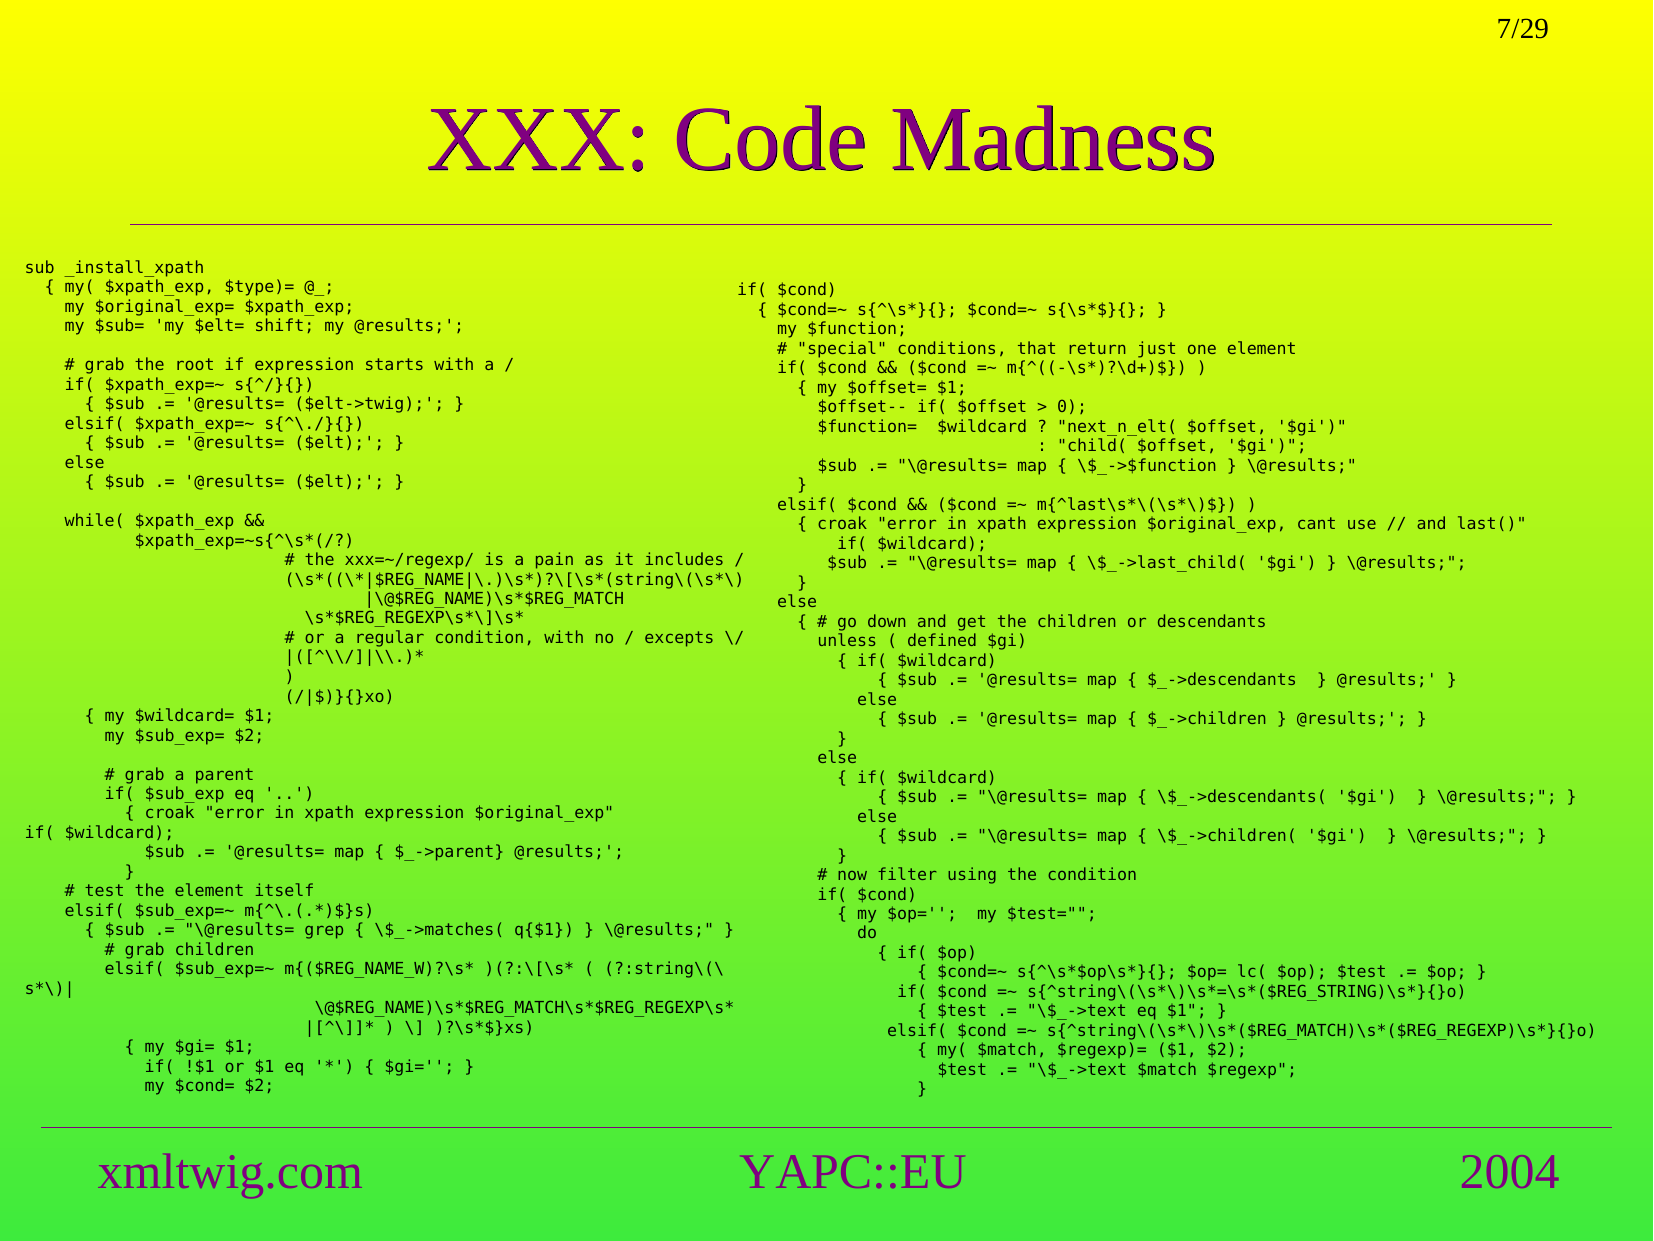

# XXX: Code Madness
sub _install_xpath
 { my( $xpath_exp, $type)= @_;
 my $original_exp= $xpath_exp;
 my $sub= 'my $elt= shift; my @results;';
 # grab the root if expression starts with a /
 if( $xpath_exp=~ s{^/}{})
 { $sub .= '@results= ($elt->twig);'; }
 elsif( $xpath_exp=~ s{^\./}{})
 { $sub .= '@results= ($elt);'; }
 else
 { $sub .= '@results= ($elt);'; }
 while( $xpath_exp &&
 $xpath_exp=~s{^\s*(/?)
 # the xxx=~/regexp/ is a pain as it includes /
 (\s*((\*|$REG_NAME|\.)\s*)?\[\s*(string\(\s*\)
 |\@$REG_NAME)\s*$REG_MATCH
 \s*$REG_REGEXP\s*\]\s*
 # or a regular condition, with no / excepts \/
 |([^\\/]|\\.)*
 )
 (/|$)}{}xo)
 { my $wildcard= $1;
 my $sub_exp= $2;
 # grab a parent
 if( $sub_exp eq '..')
 { croak "error in xpath expression $original_exp" if( $wildcard);
 $sub .= '@results= map { $_->parent} @results;';
 }
 # test the element itself
 elsif( $sub_exp=~ m{^\.(.*)$}s)
 { $sub .= "\@results= grep { \$_->matches( q{$1}) } \@results;" }
 # grab children
 elsif( $sub_exp=~ m{($REG_NAME_W)?\s* )(?:\[\s* ( (?:string\(\s*\)|
 \@$REG_NAME)\s*$REG_MATCH\s*$REG_REGEXP\s*
 |[^\]]* ) \] )?\s*$}xs)
 { my $gi= $1;
 if( !$1 or $1 eq '*') { $gi=''; }
 my $cond= $2;
if( $cond)
 { $cond=~ s{^\s*}{}; $cond=~ s{\s*$}{}; }
 my $function;
 # "special" conditions, that return just one element
 if( $cond && ($cond =~ m{^((-\s*)?\d+)$}) )
 { my $offset= $1;
 $offset-- if( $offset > 0);
 $function= $wildcard ? "next_n_elt( $offset, '$gi')"
 : "child( $offset, '$gi')";
 $sub .= "\@results= map { \$_->$function } \@results;"
 }
 elsif( $cond && ($cond =~ m{^last\s*\(\s*\)$}) )
 { croak "error in xpath expression $original_exp, cant use // and last()"
 if( $wildcard);
 $sub .= "\@results= map { \$_->last_child( '$gi') } \@results;";
 }
 else
 { # go down and get the children or descendants
 unless ( defined $gi)
 { if( $wildcard)
 { $sub .= '@results= map { $_->descendants } @results;' }
 else
 { $sub .= '@results= map { $_->children } @results;'; }
 }
 else
 { if( $wildcard)
 { $sub .= "\@results= map { \$_->descendants( '$gi') } \@results;"; }
 else
 { $sub .= "\@results= map { \$_->children( '$gi') } \@results;"; }
 }
 # now filter using the condition
 if( $cond)
 { my $op=''; my $test="";
 do
 { if( $op)
 { $cond=~ s{^\s*$op\s*}{}; $op= lc( $op); $test .= $op; }
 if( $cond =~ s{^string\(\s*\)\s*=\s*($REG_STRING)\s*}{}o)
 { $test .= "\$_->text eq $1"; }
 elsif( $cond =~ s{^string\(\s*\)\s*($REG_MATCH)\s*($REG_REGEXP)\s*}{}o)
 { my( $match, $regexp)= ($1, $2);
 $test .= "\$_->text $match $regexp";
 }